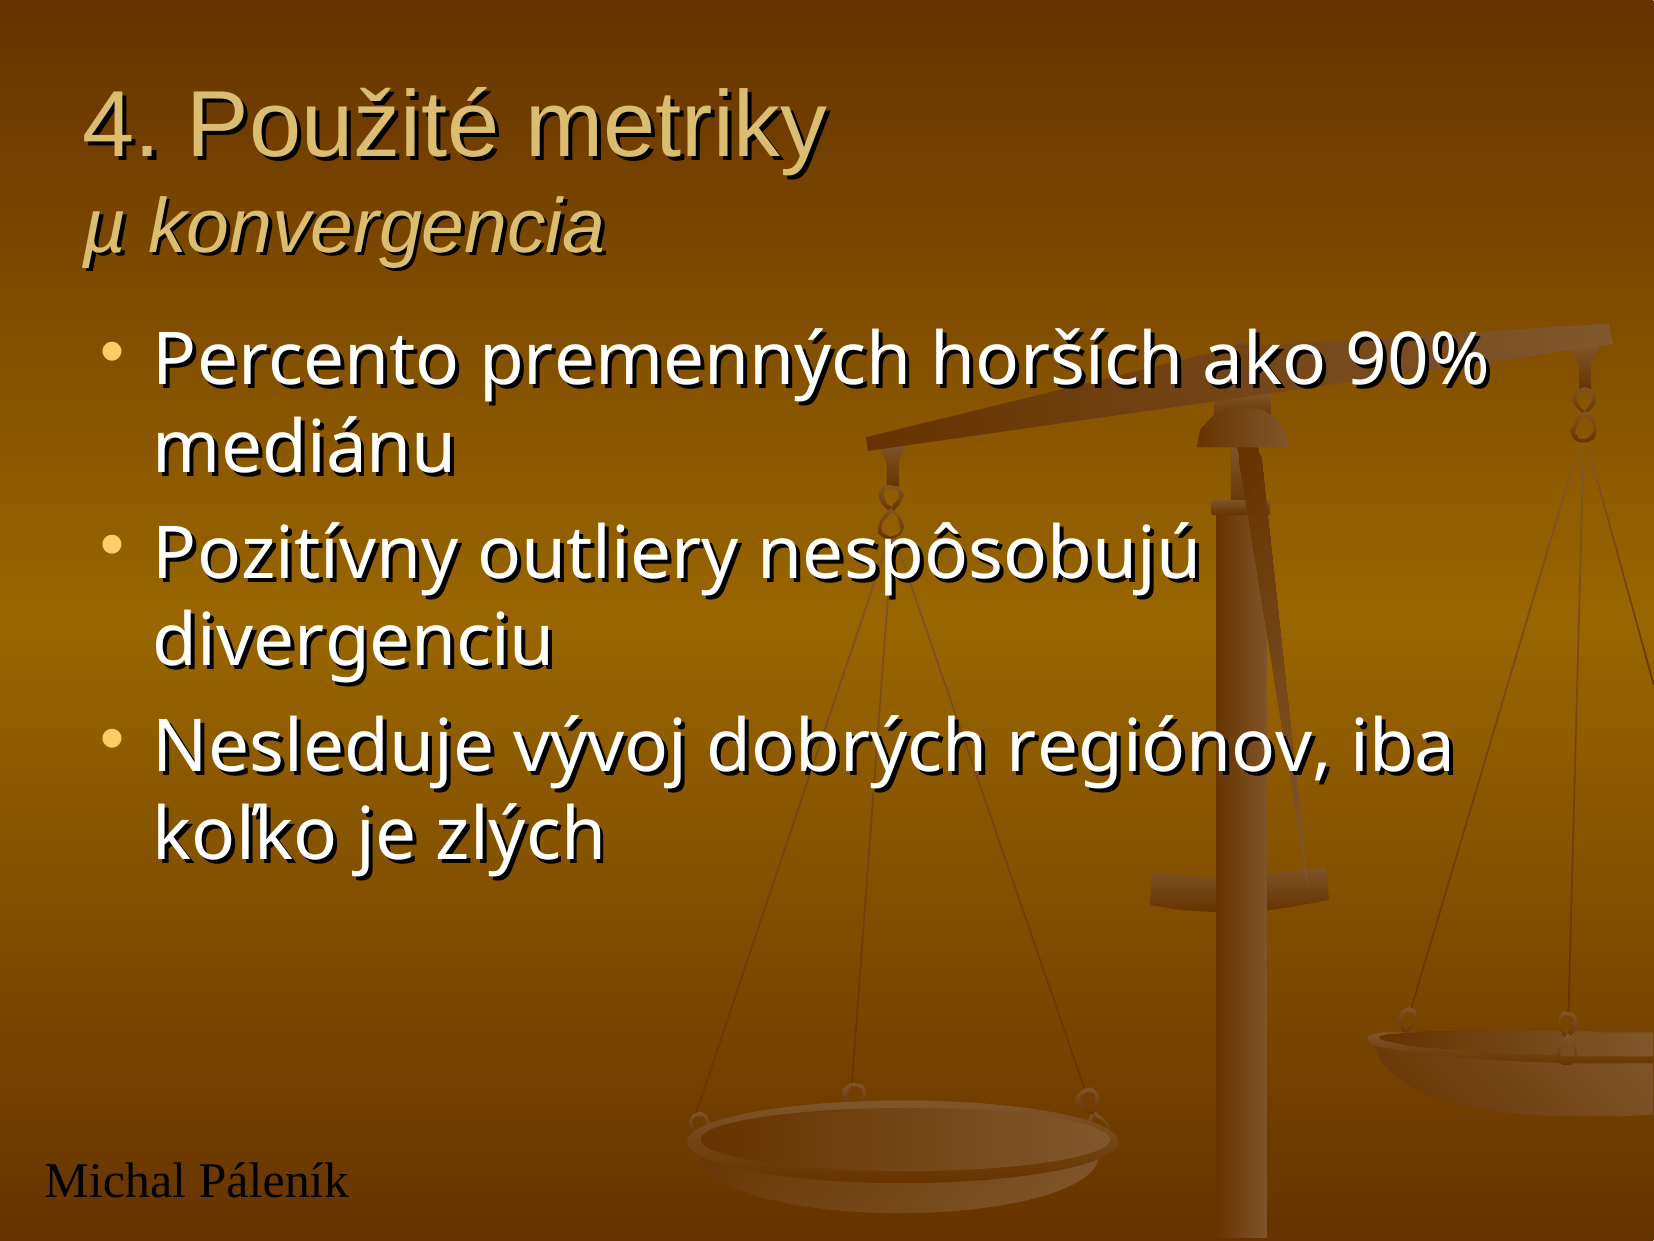

# 4. Použité metriky µ konvergencia
Percento premenných horších ako 90% mediánu
Pozitívny outliery nespôsobujú divergenciu
Nesleduje vývoj dobrých regiónov, iba koľko je zlých